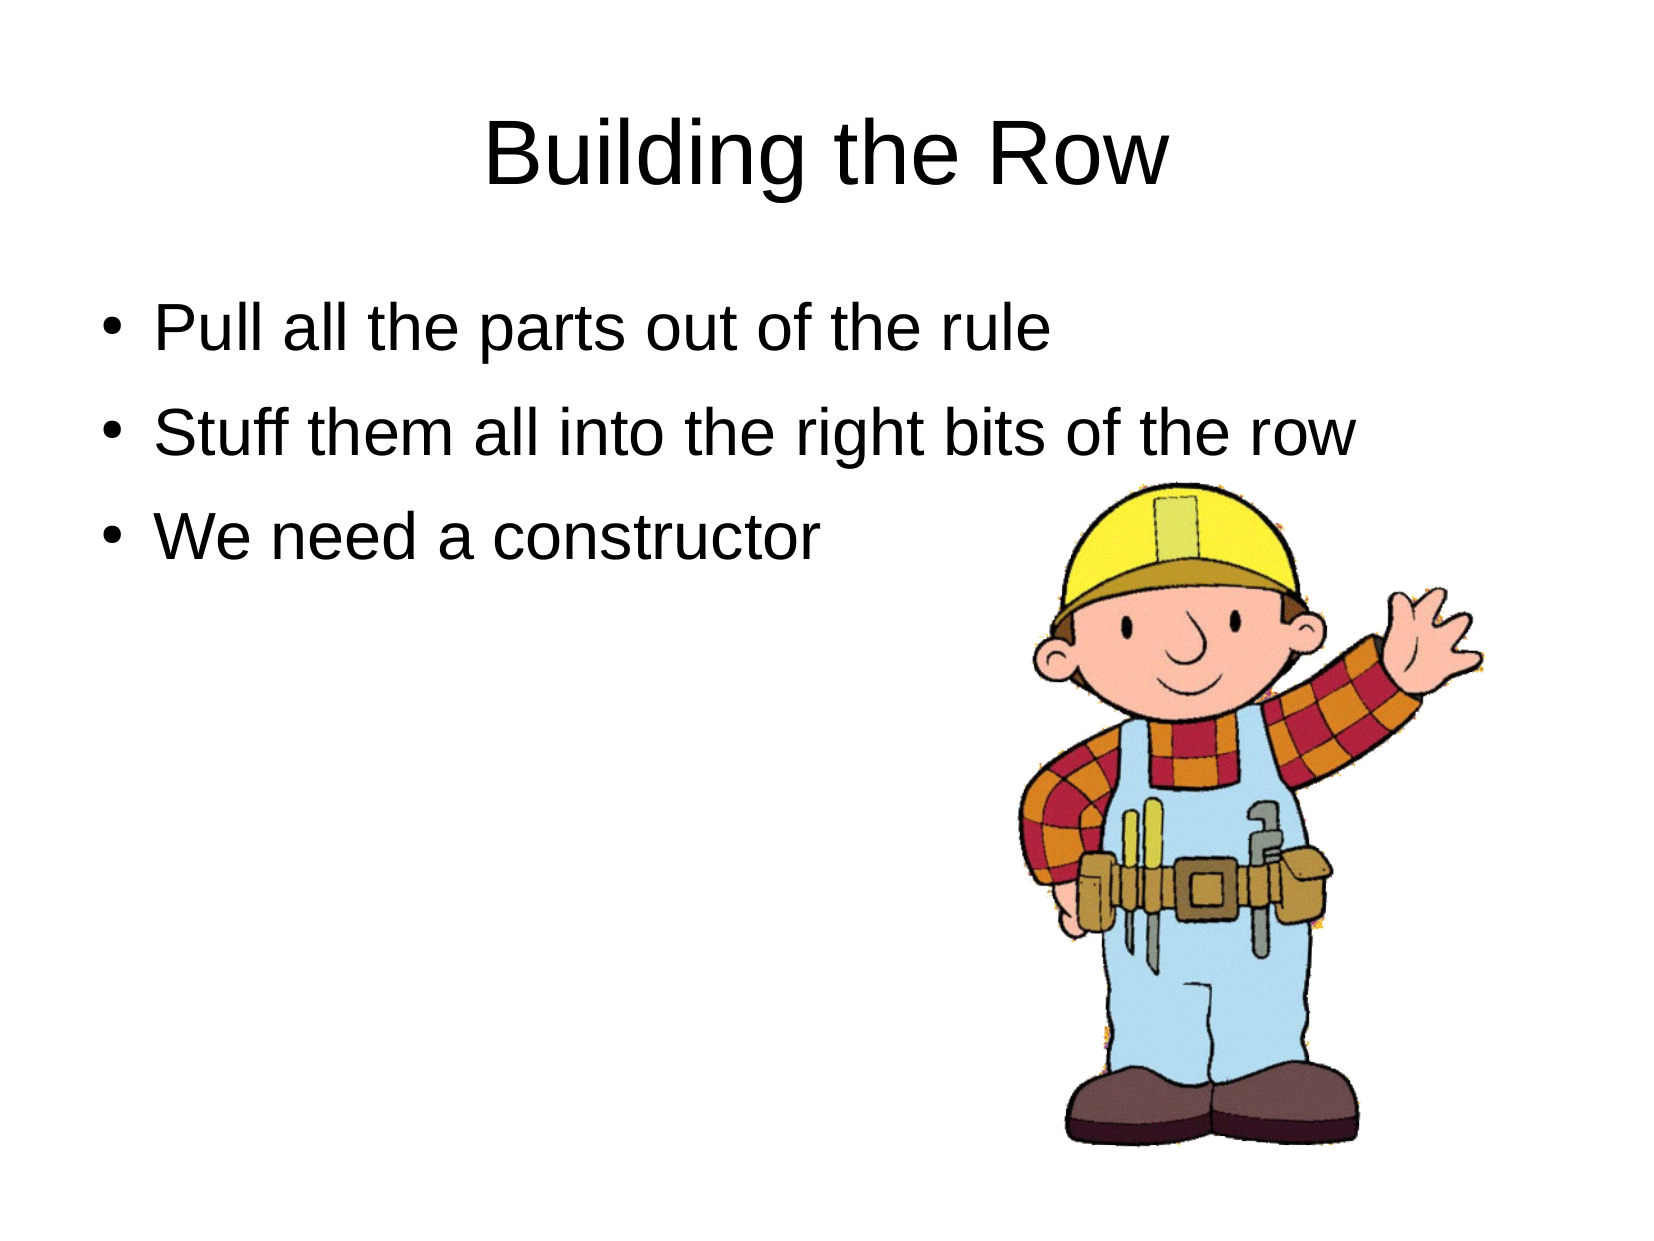

# Building the Row
Pull all the parts out of the rule
Stuff them all into the right bits of the row
We need a constructor